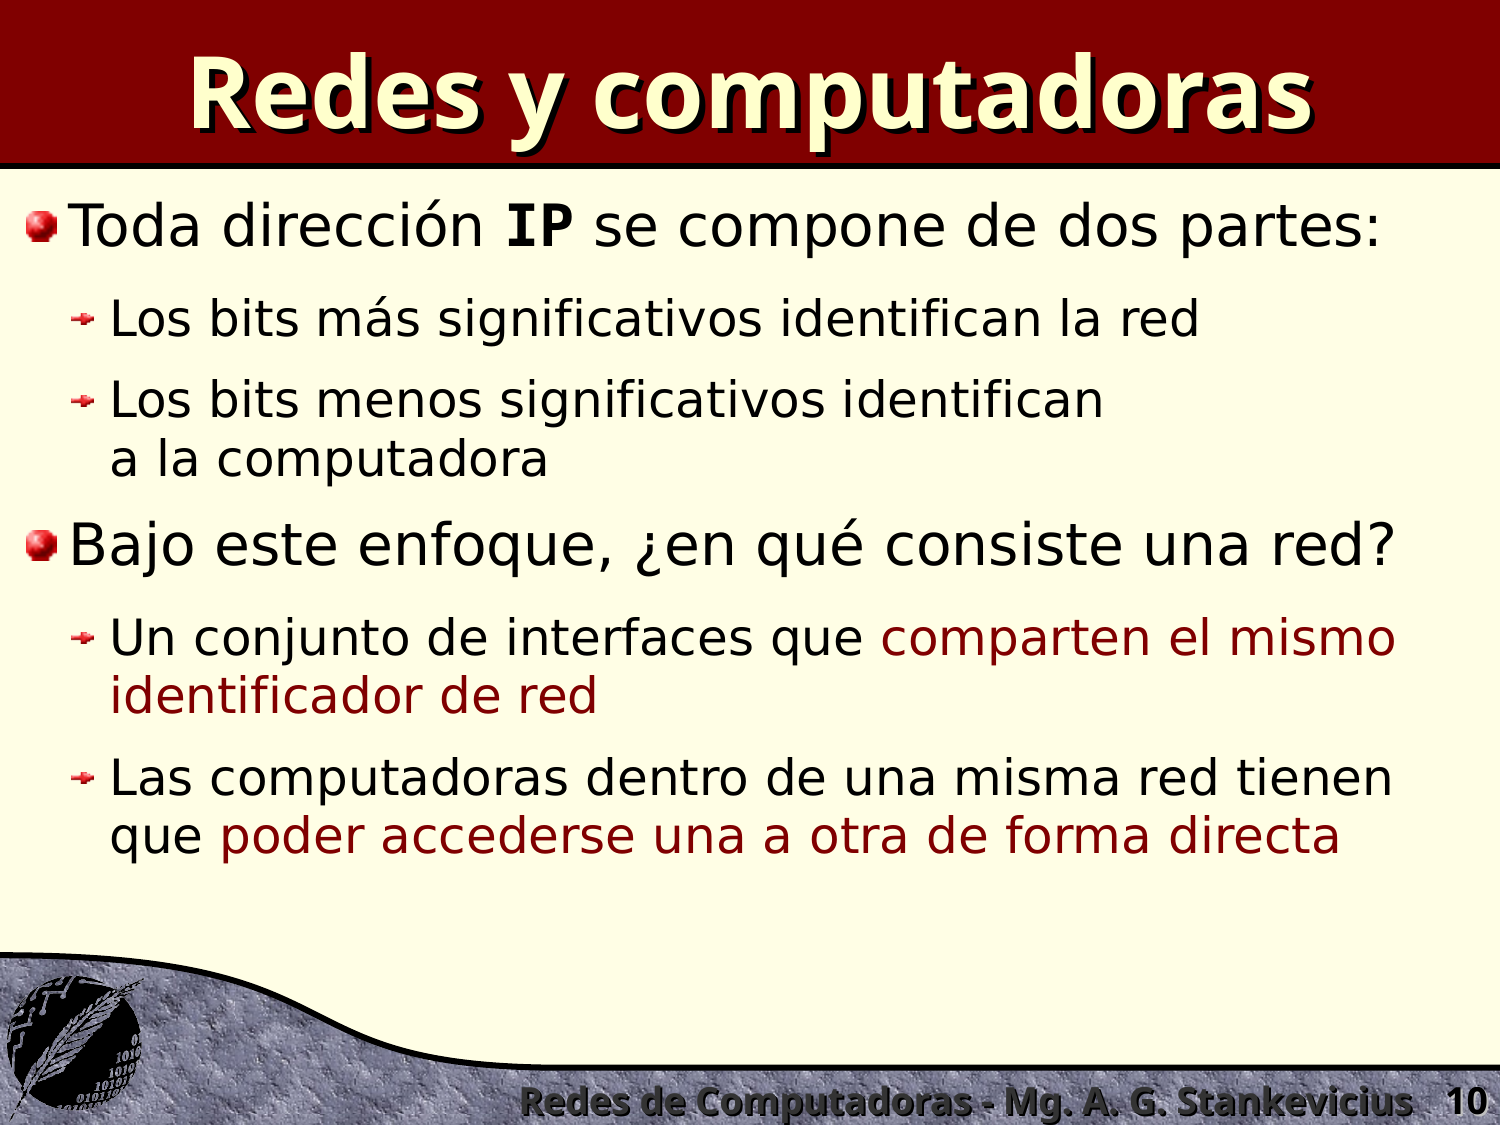

# Redes y computadoras
Toda dirección IP se compone de dos partes:
Los bits más significativos identifican la red
Los bits menos significativos identifican
a la computadora
Bajo este enfoque, ¿en qué consiste una red?
Un conjunto de interfaces que comparten el mismo identificador de red
Las computadoras dentro de una misma red tienen que poder accederse una a otra de forma directa
10